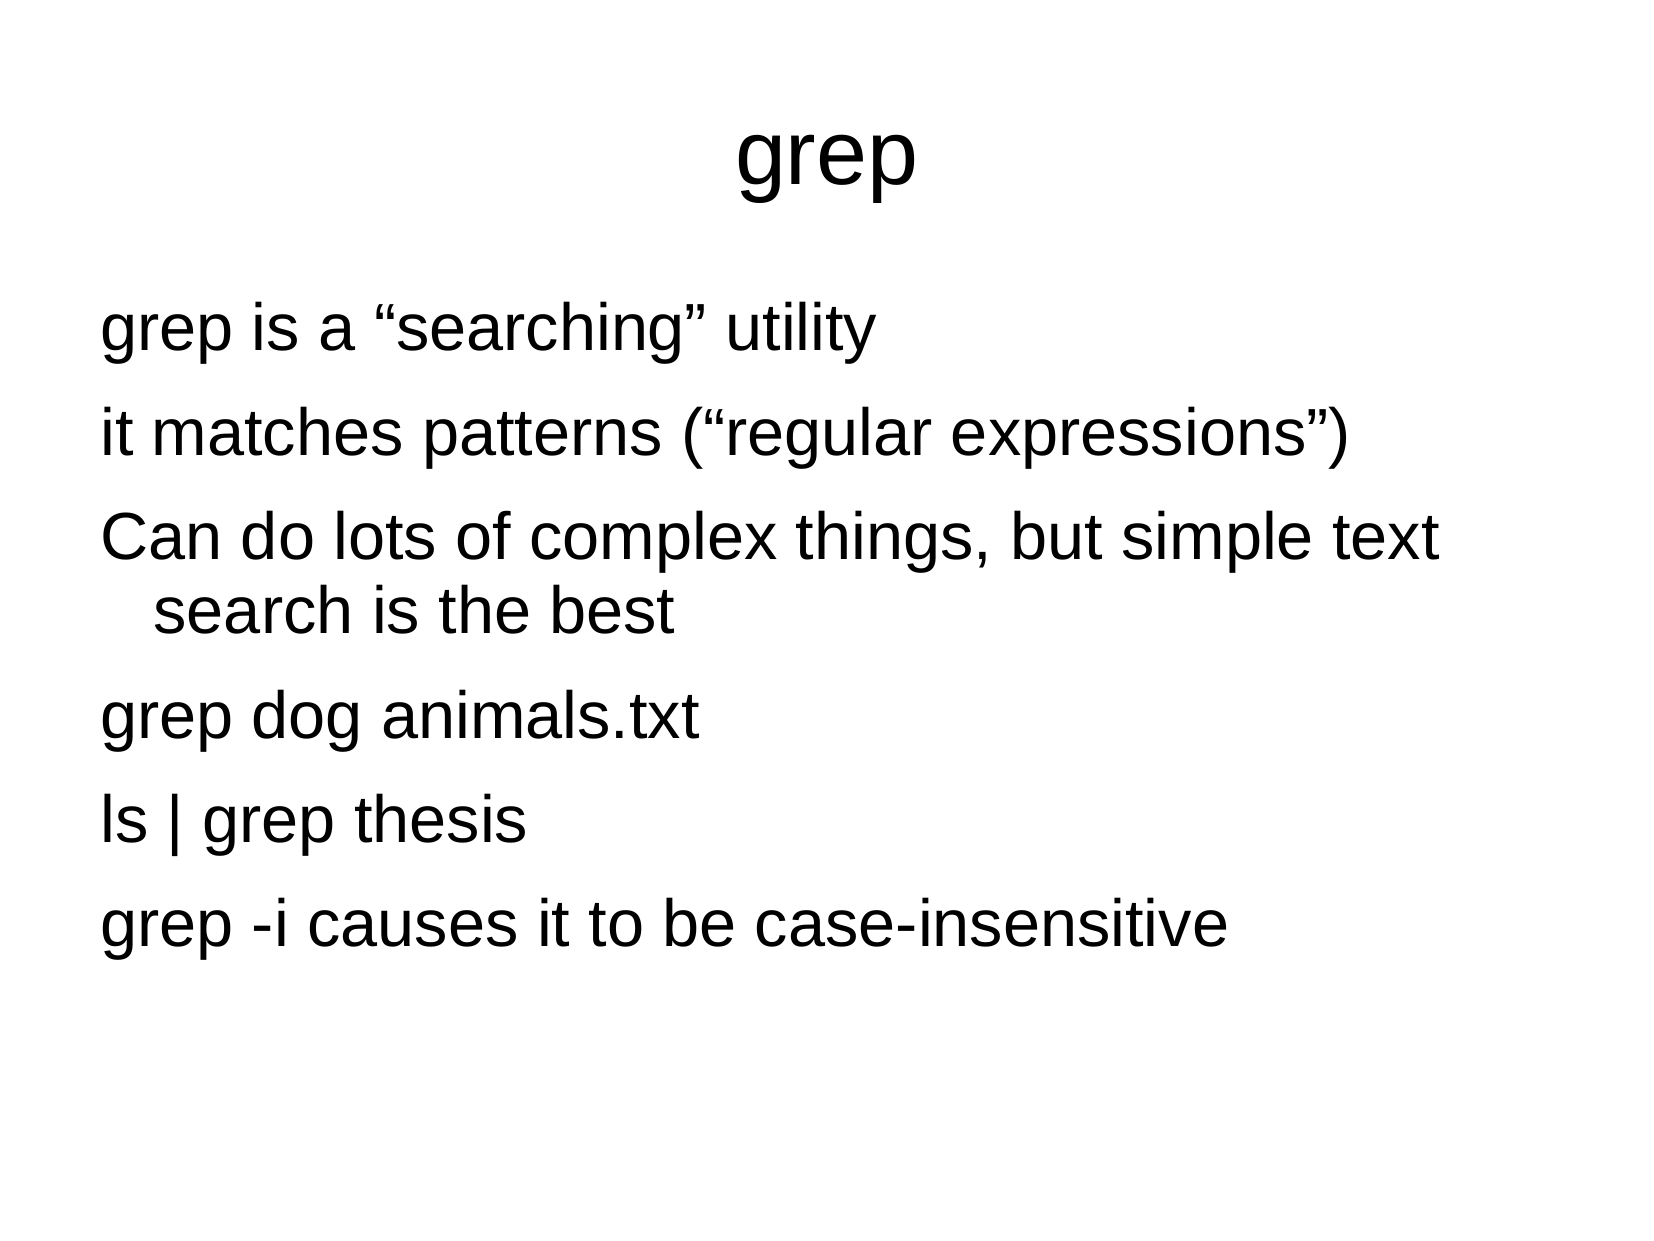

# grep
grep is a “searching” utility
it matches patterns (“regular expressions”)
Can do lots of complex things, but simple text search is the best
grep dog animals.txt
ls | grep thesis
grep -i causes it to be case-insensitive